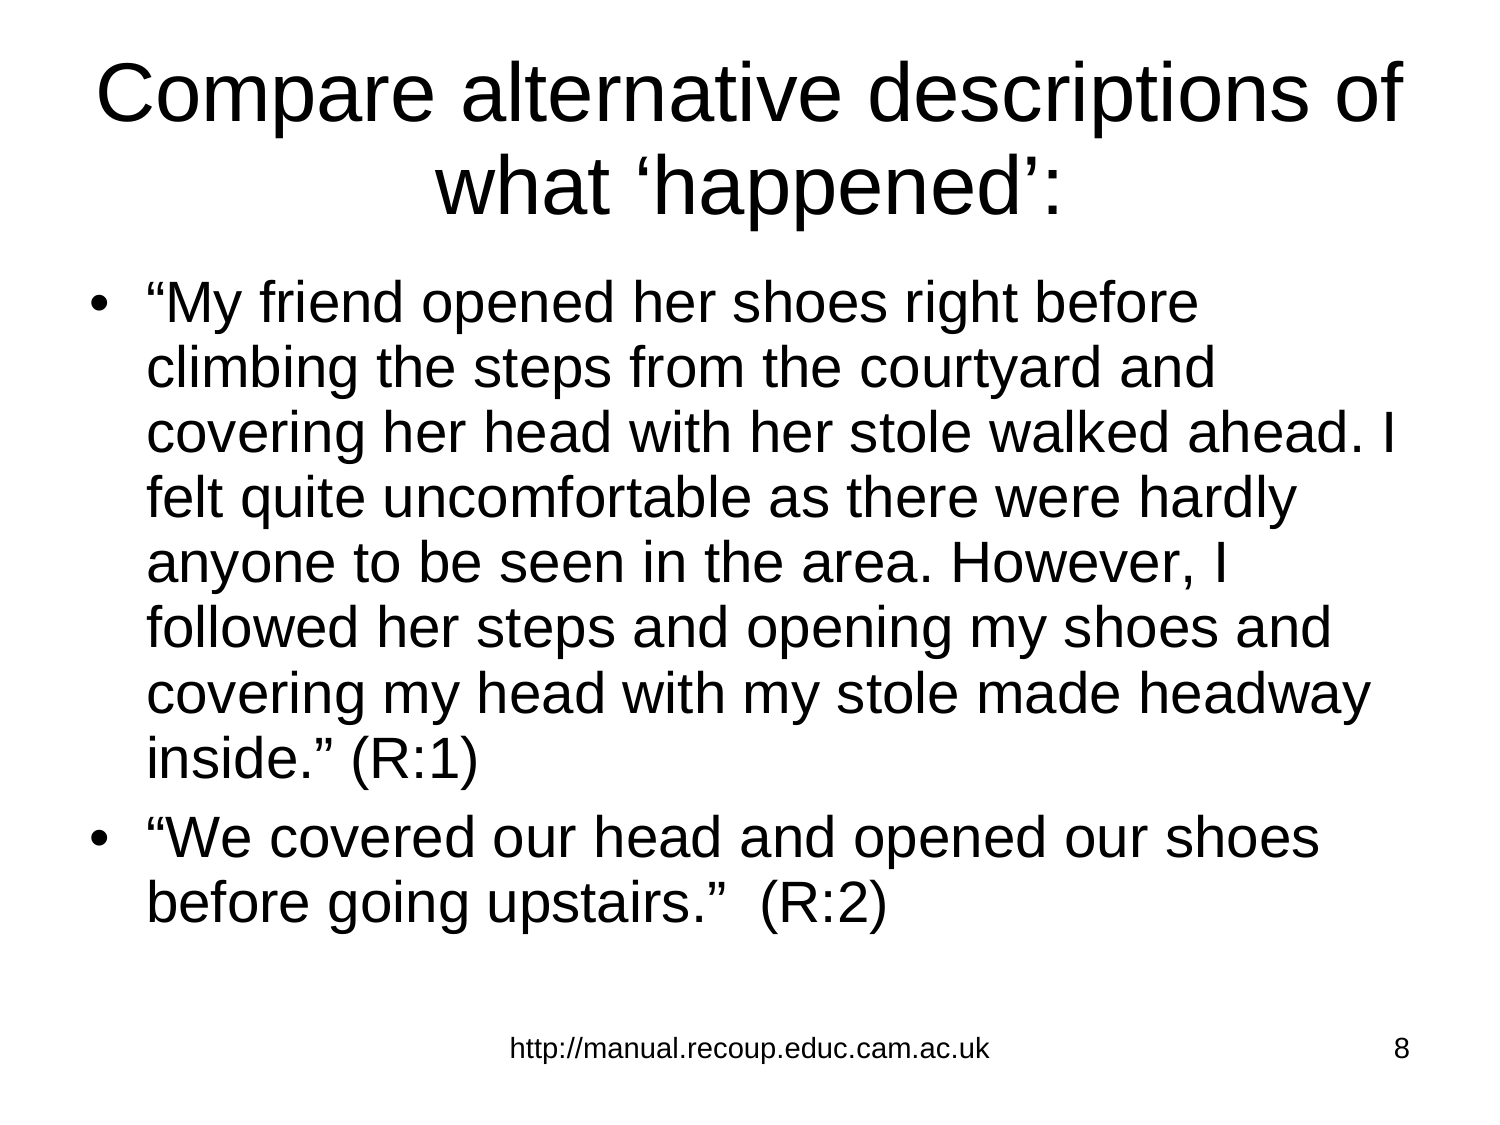

# Compare alternative descriptions of what ‘happened’:
“My friend opened her shoes right before climbing the steps from the courtyard and covering her head with her stole walked ahead. I felt quite uncomfortable as there were hardly anyone to be seen in the area. However, I followed her steps and opening my shoes and covering my head with my stole made headway inside.” (R:1)
“We covered our head and opened our shoes before going upstairs.” (R:2)
http://manual.recoup.educ.cam.ac.uk
8